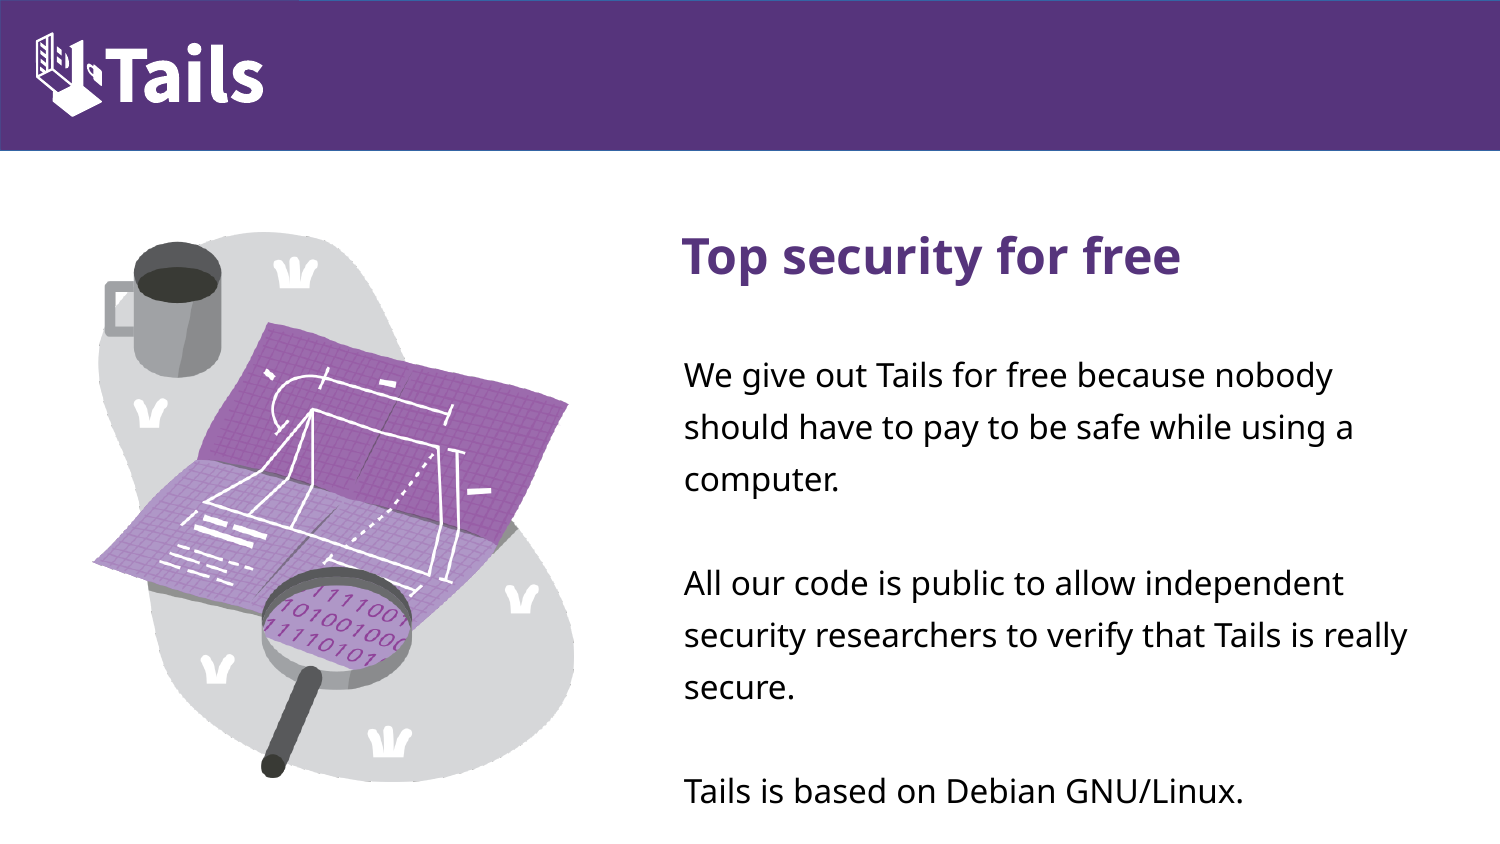

# Top security for free
We give out Tails for free because nobody should have to pay to be safe while using a computer.
All our code is public to allow independent security researchers to verify that Tails is really secure.
Tails is based on Debian GNU/Linux.